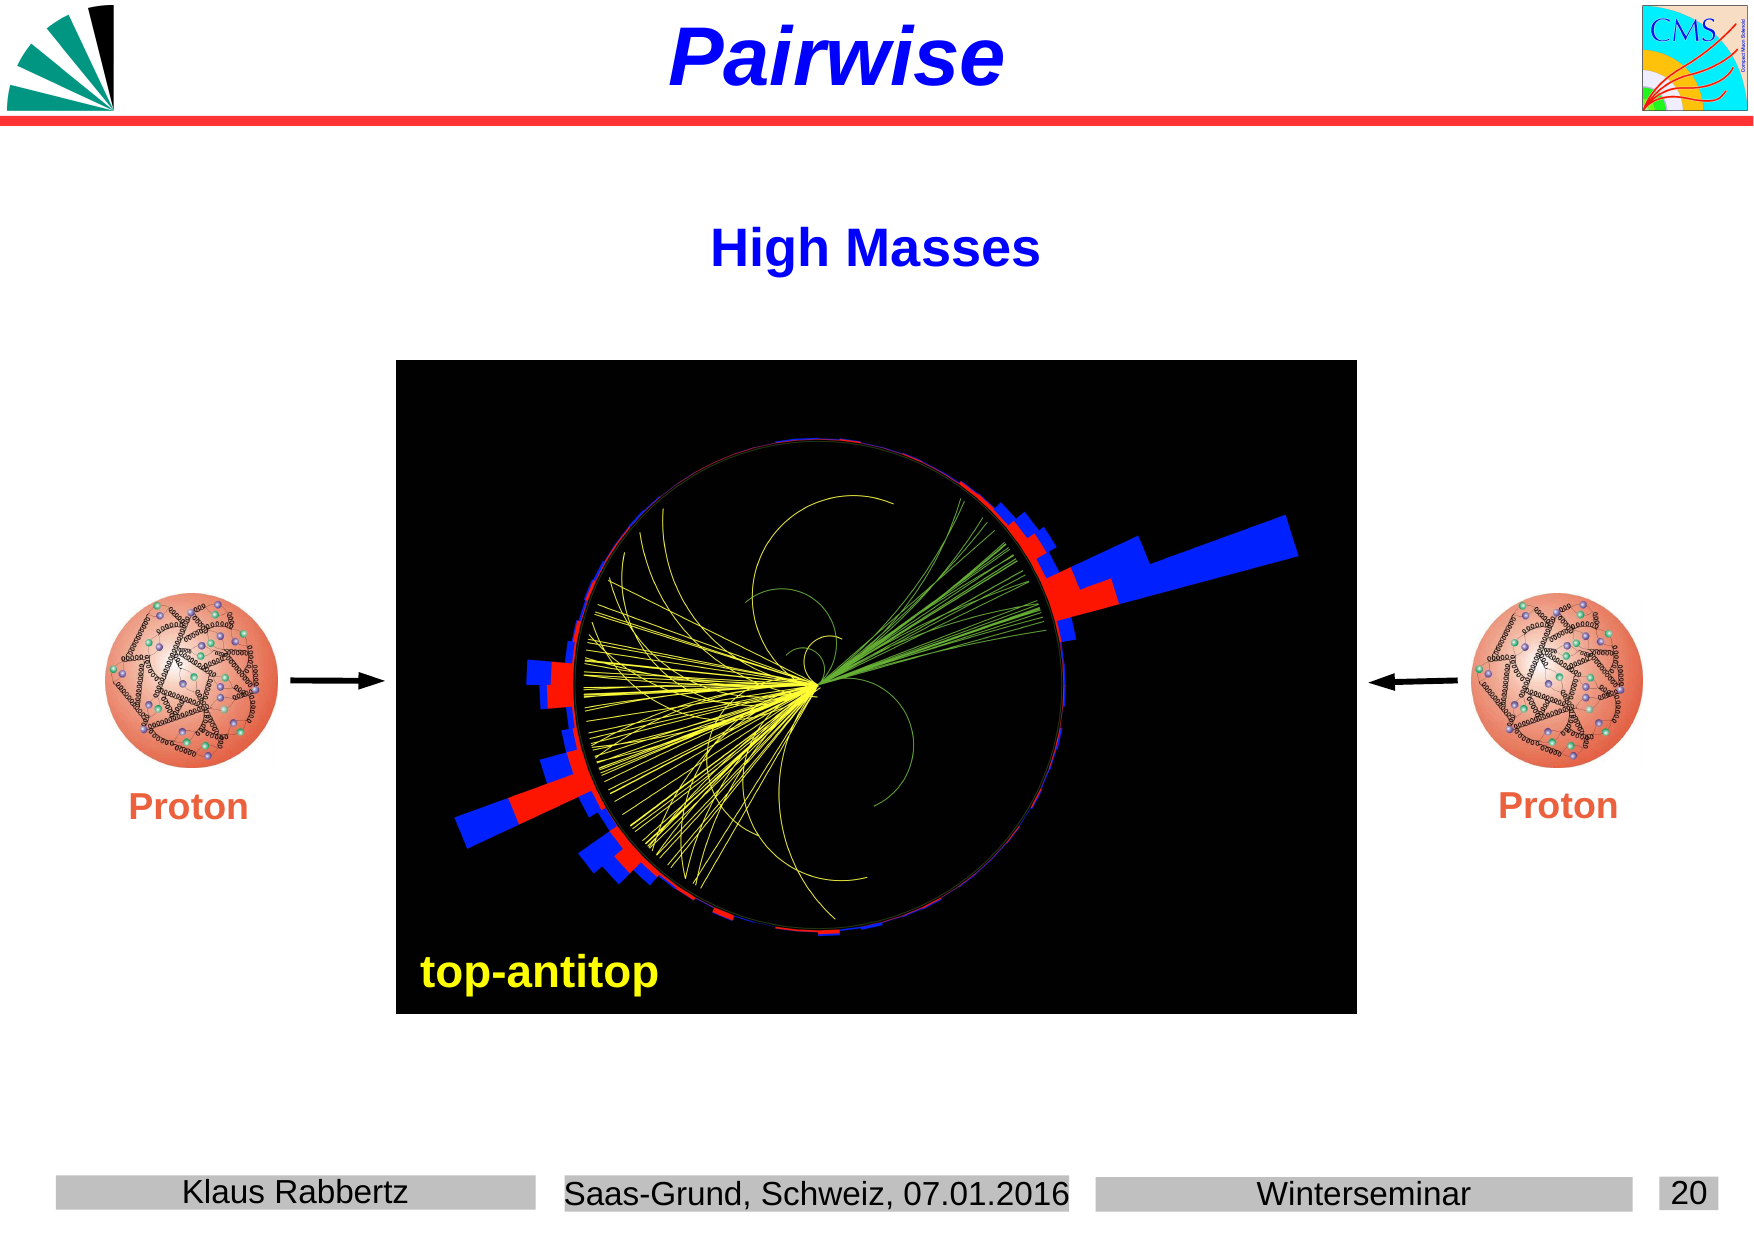

# Pairwise
High Masses
Proton
Proton
top-antitop